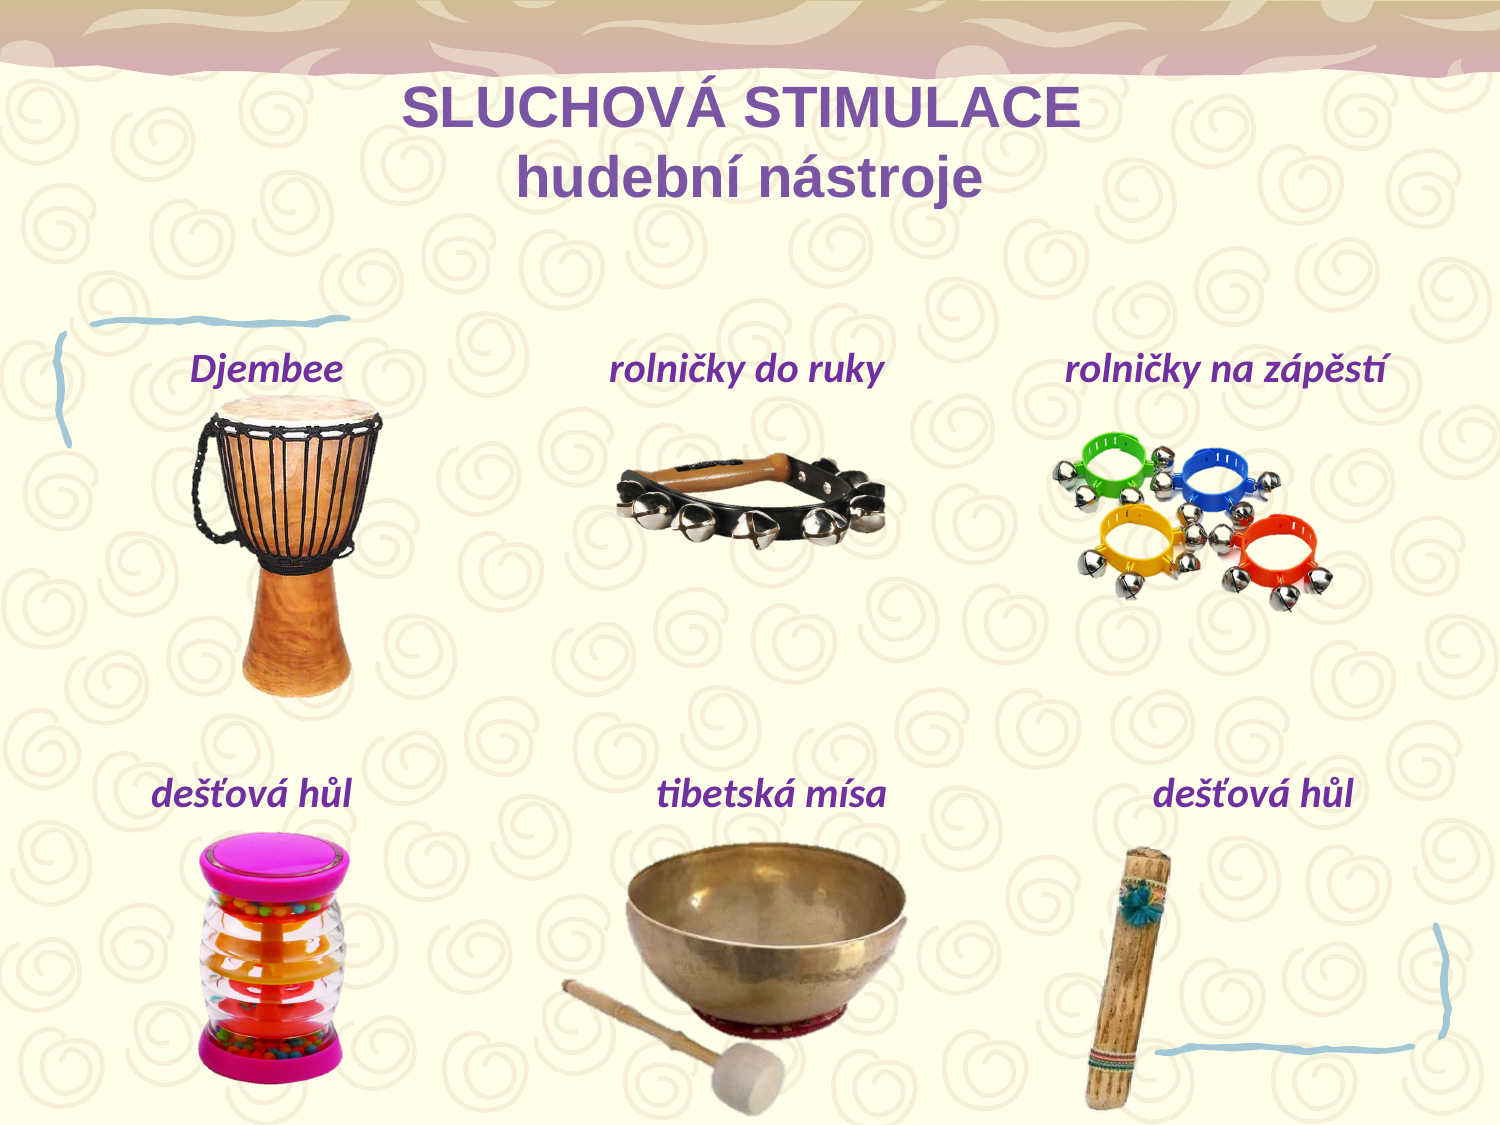

# SLUCHOVÁ STIMULACE hudební nástroje
 Djembee rolničky do ruky rolničky na zápěstí
 dešťová hůl tibetská mísa dešťová hůl